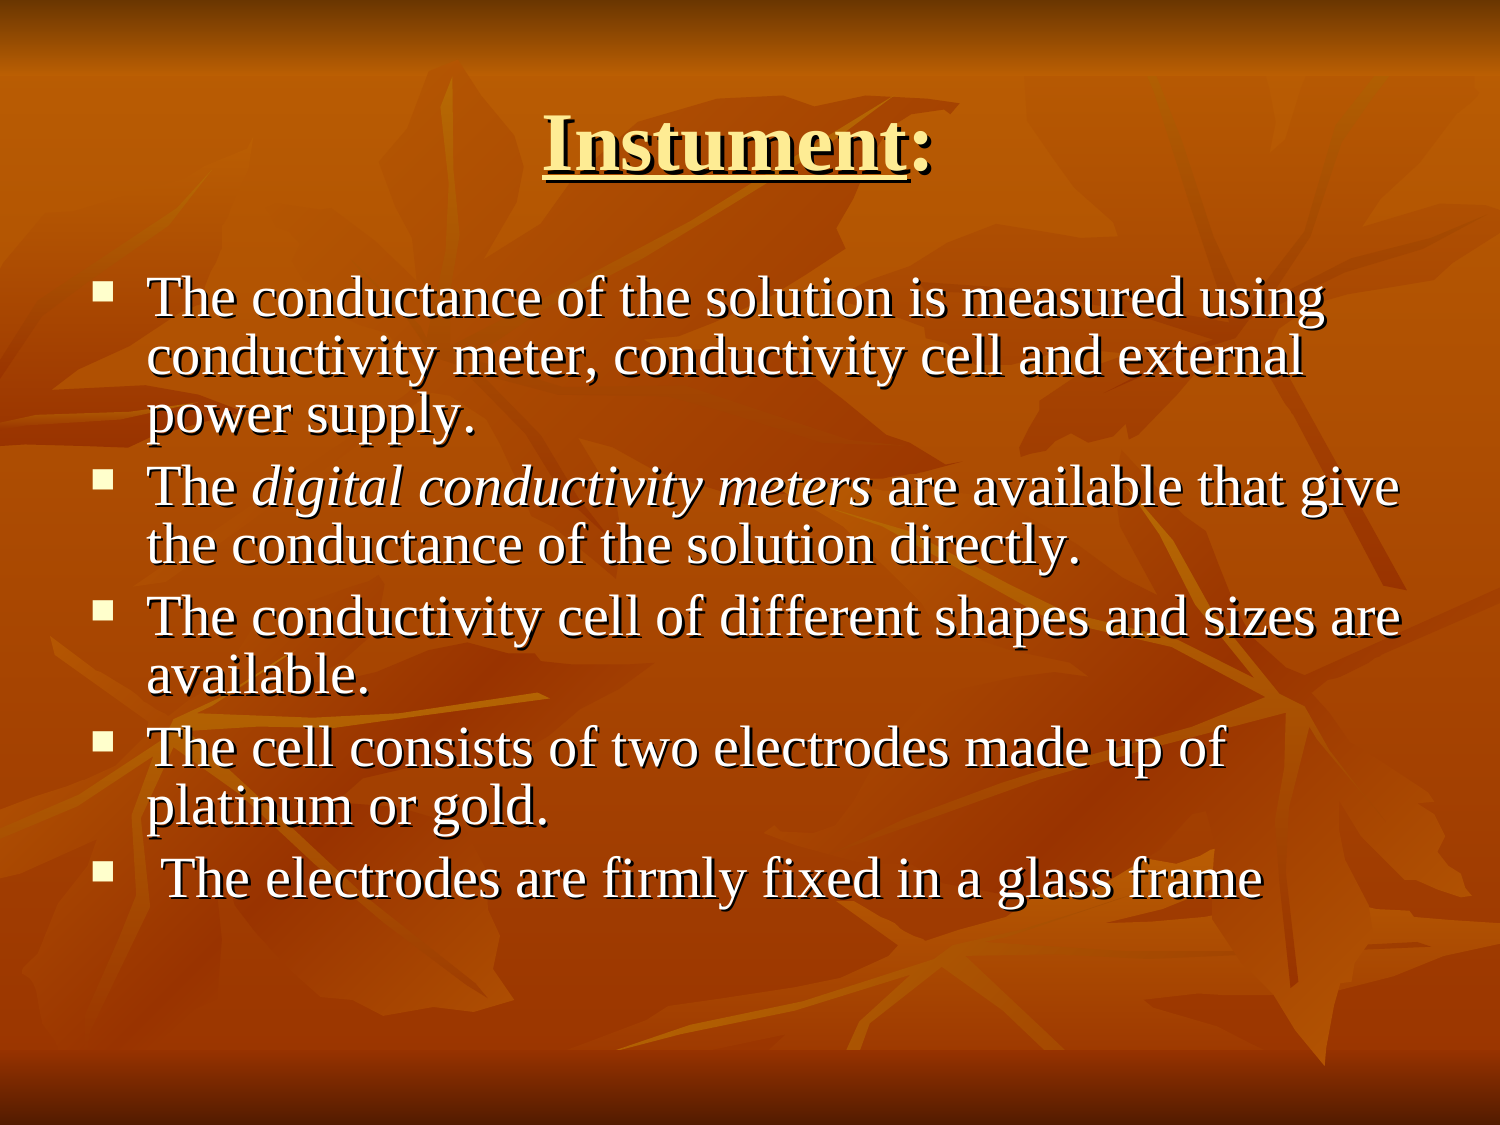

# Instument:
The conductance of the solution is measured using conductivity meter, conductivity cell and external power supply.
The digital conductivity meters are available that give the conductance of the solution directly.
The conductivity cell of different shapes and sizes are available.
The cell consists of two electrodes made up of platinum or gold.
 The electrodes are firmly fixed in a glass frame